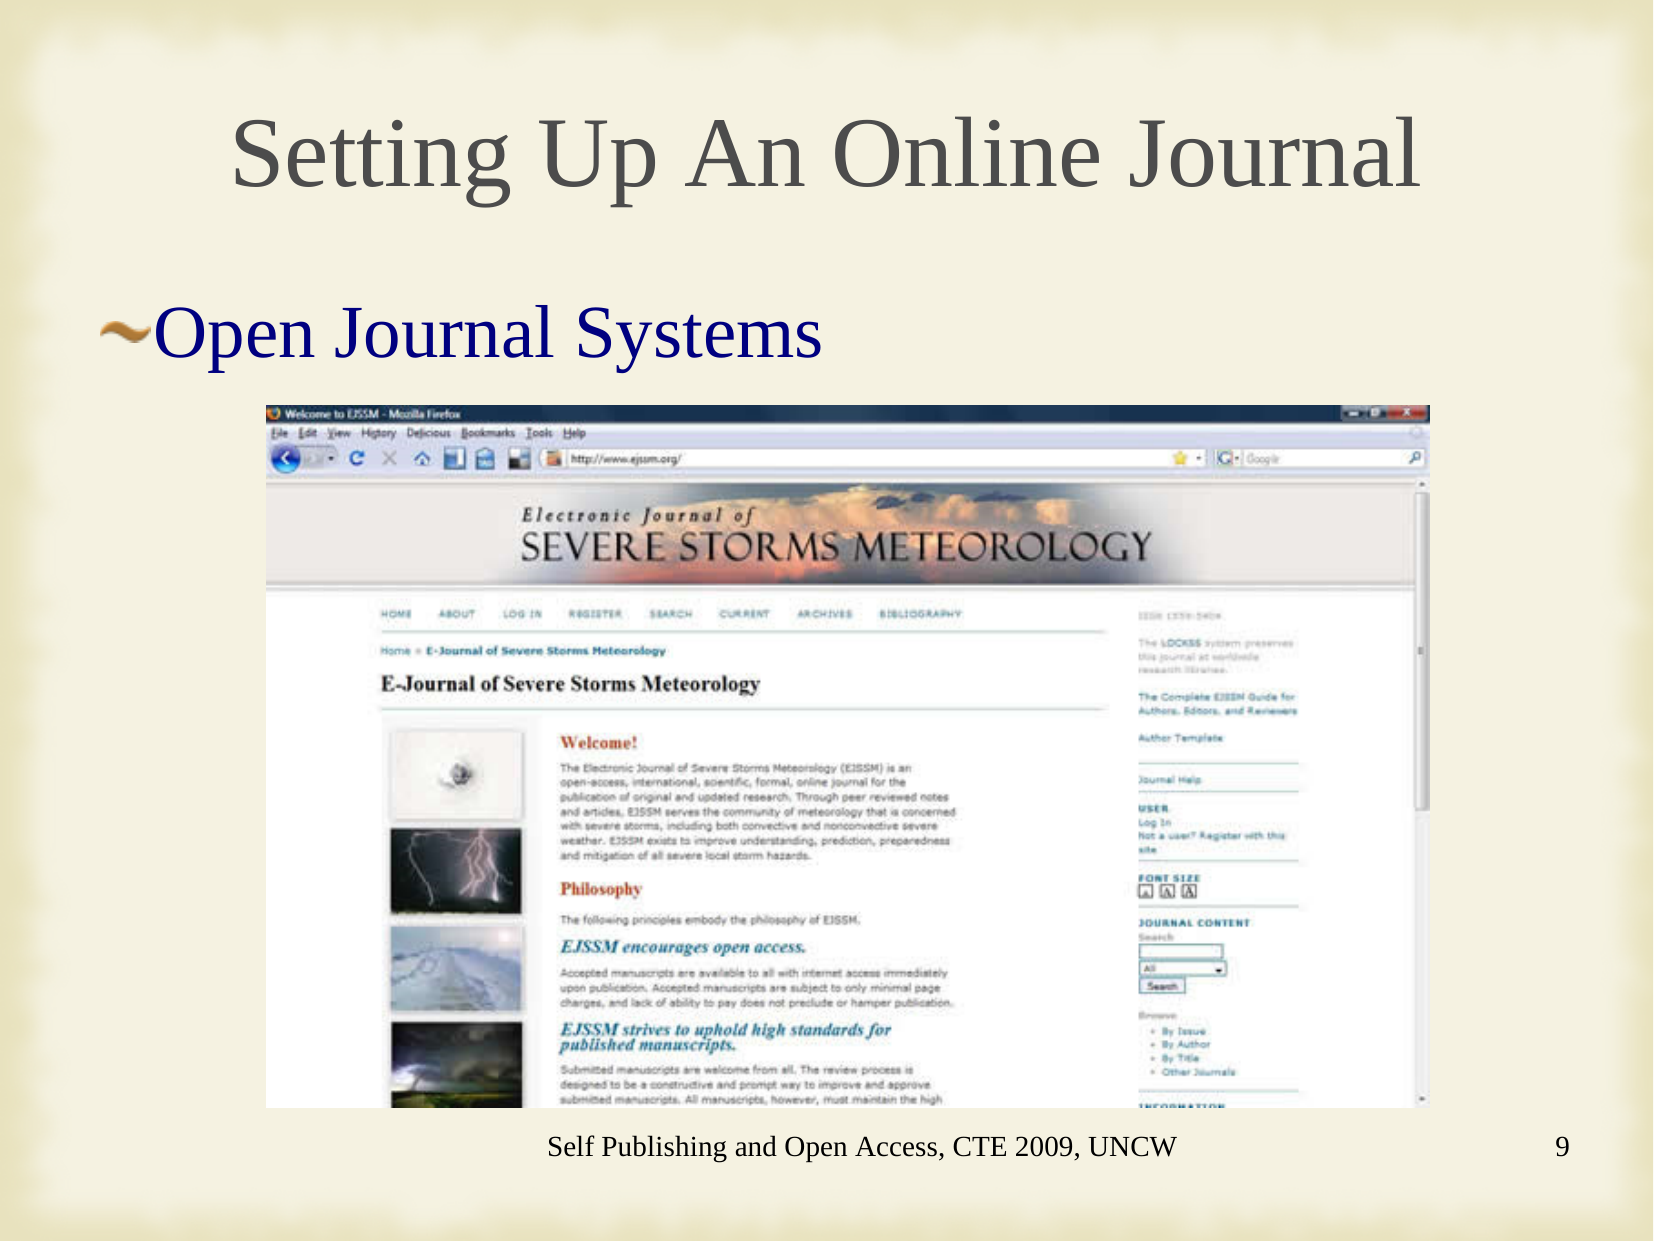

# Setting Up An Online Journal
Open Journal Systems
Self Publishing and Open Access, CTE 2009, UNCW
9